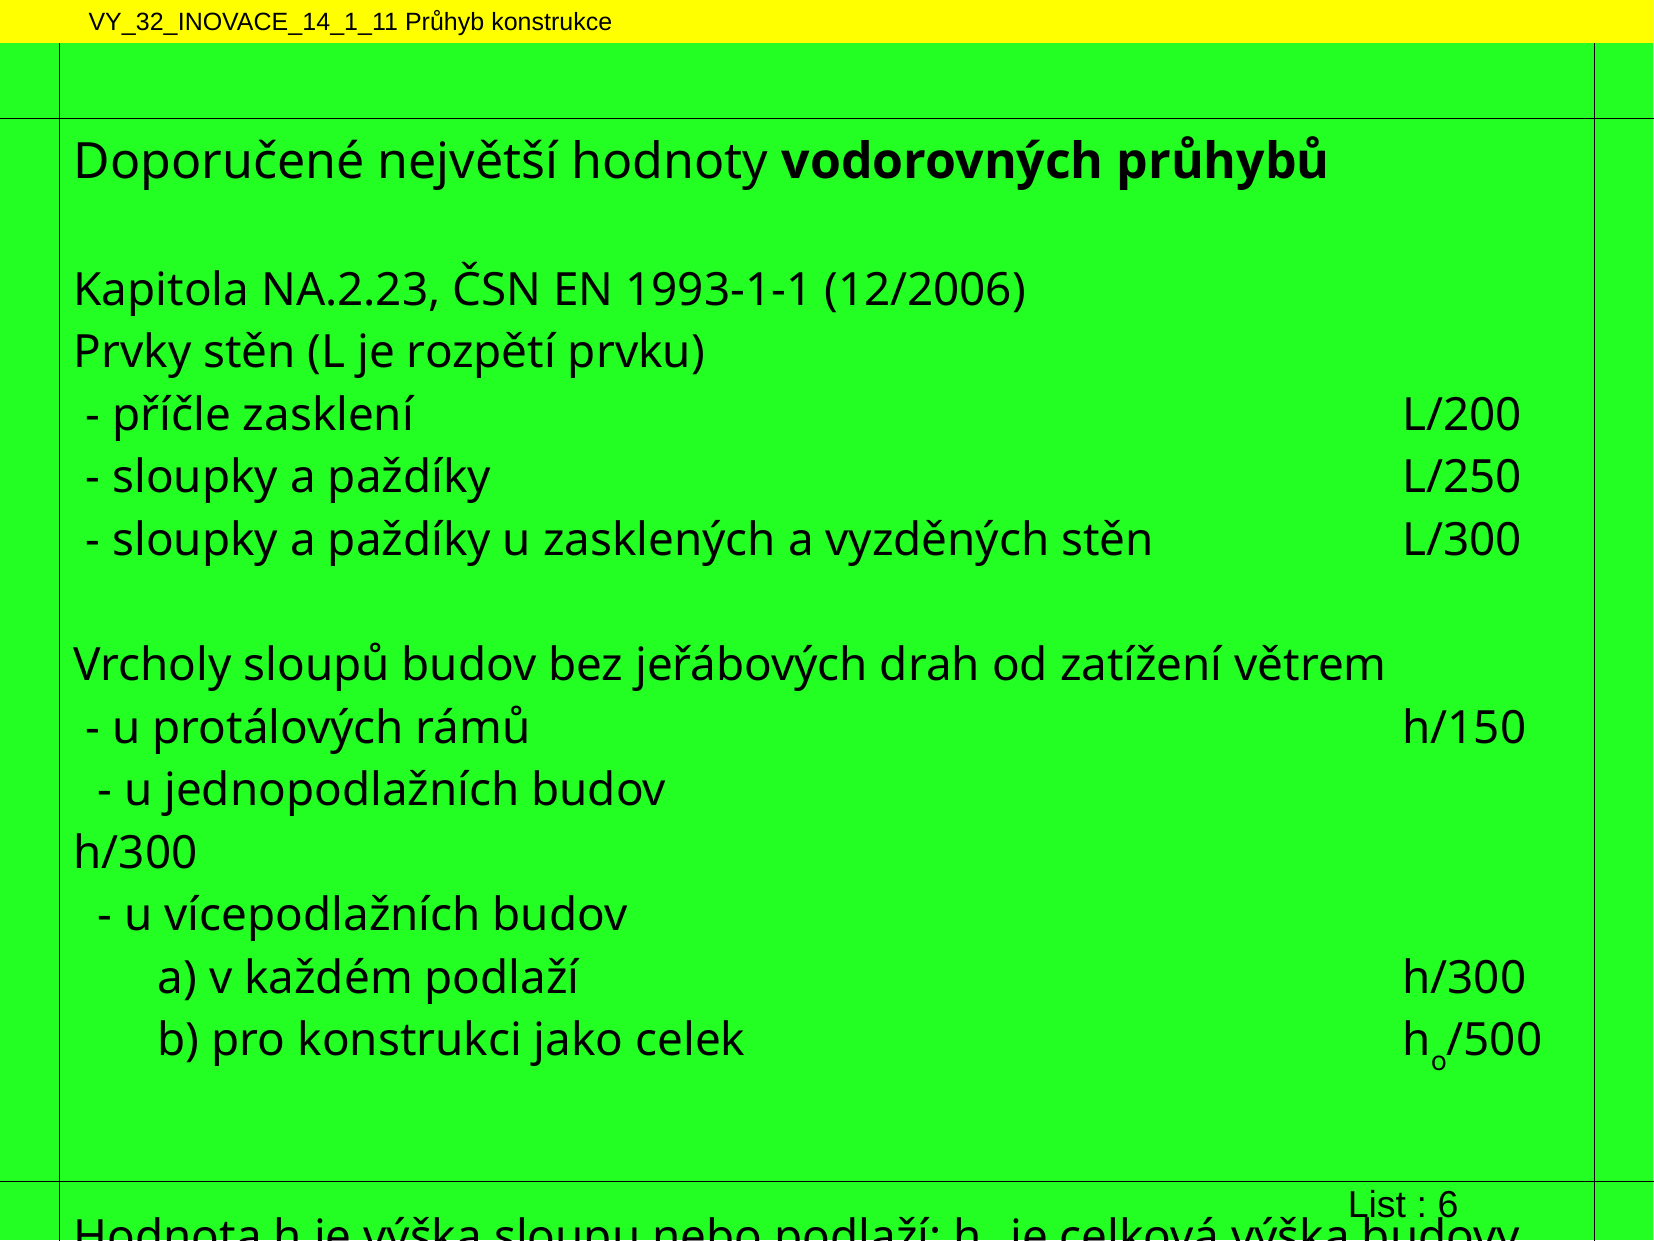

VY_32_INOVACE_14_1_11 Průhyb konstrukce
Doporučené největší hodnoty vodorovných průhybů
Kapitola NA.2.23, ČSN EN 1993-1-1 (12/2006)
Prvky stěn (L je rozpětí prvku)
 - příčle zasklení 														L/200
 - sloupky a paždíky 													L/250
 - sloupky a paždíky u zasklených a vyzděných stěn 				L/300
Vrcholy sloupů budov bez jeřábových drah od zatížení větrem
 - u protálových rámů 												h/150
 - u jednopodlažních budov 											h/300
 - u vícepodlažních budov
 a) v každém podlaží 											h/300
 b) pro konstrukci jako celek 									ho/500
Hodnota h je výška sloupu nebo podlaží; ho je celková výška budovy.
List :